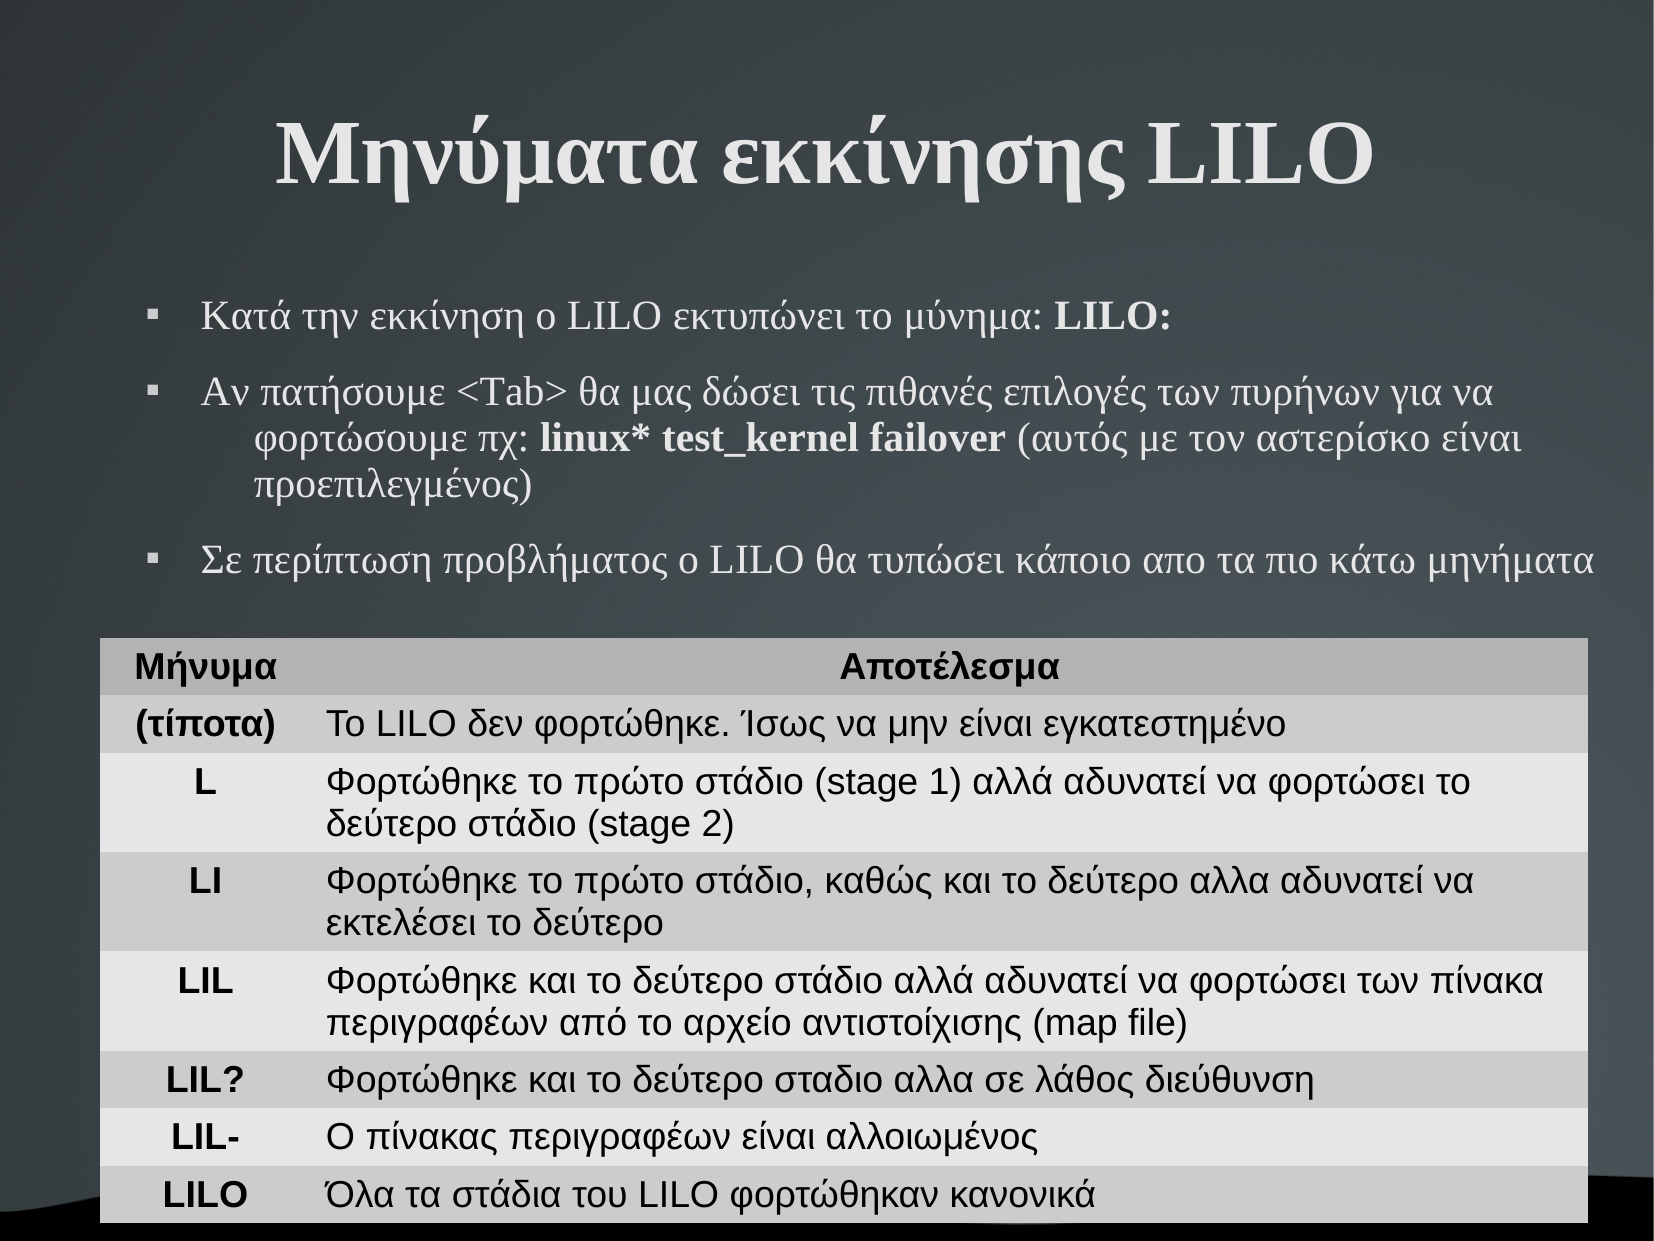

# Μηνύματα εκκίνησης LILO
Κατά την εκκίνηση ο LILO εκτυπώνει το μύνημα: LILO:
Αν πατήσουμε <Tab> θα μας δώσει τις πιθανές επιλογές των πυρήνων για να φορτώσουμε πχ: linux* test_kernel failover (αυτός με τον αστερίσκο είναι προεπιλεγμένος)
Σε περίπτωση προβλήματος ο LILO θα τυπώσει κάποιο απο τα πιο κάτω μηνήματα
| Μήνυμα | Αποτέλεσμα |
| --- | --- |
| (τίποτα) | Το LILO δεν φορτώθηκε. Ίσως να μην είναι εγκατεστημένο |
| L | Φορτώθηκε το πρώτο στάδιο (stage 1) αλλά αδυνατεί να φορτώσει το δεύτερο στάδιο (stage 2) |
| LI | Φορτώθηκε το πρώτο στάδιο, καθώς και το δεύτερο αλλα αδυνατεί να εκτελέσει το δεύτερο |
| LIL | Φορτώθηκε και το δεύτερο στάδιο αλλά αδυνατεί να φορτώσει των πίνακα περιγραφέων από το αρχείο αντιστοίχισης (map file) |
| LIL? | Φορτώθηκε και το δεύτερο σταδιο αλλα σε λάθος διεύθυνση |
| LIL- | Ο πίνακας περιγραφέων είναι αλλοιωμένος |
| LILO | Όλα τα στάδια του LILO φορτώθηκαν κανονικά |